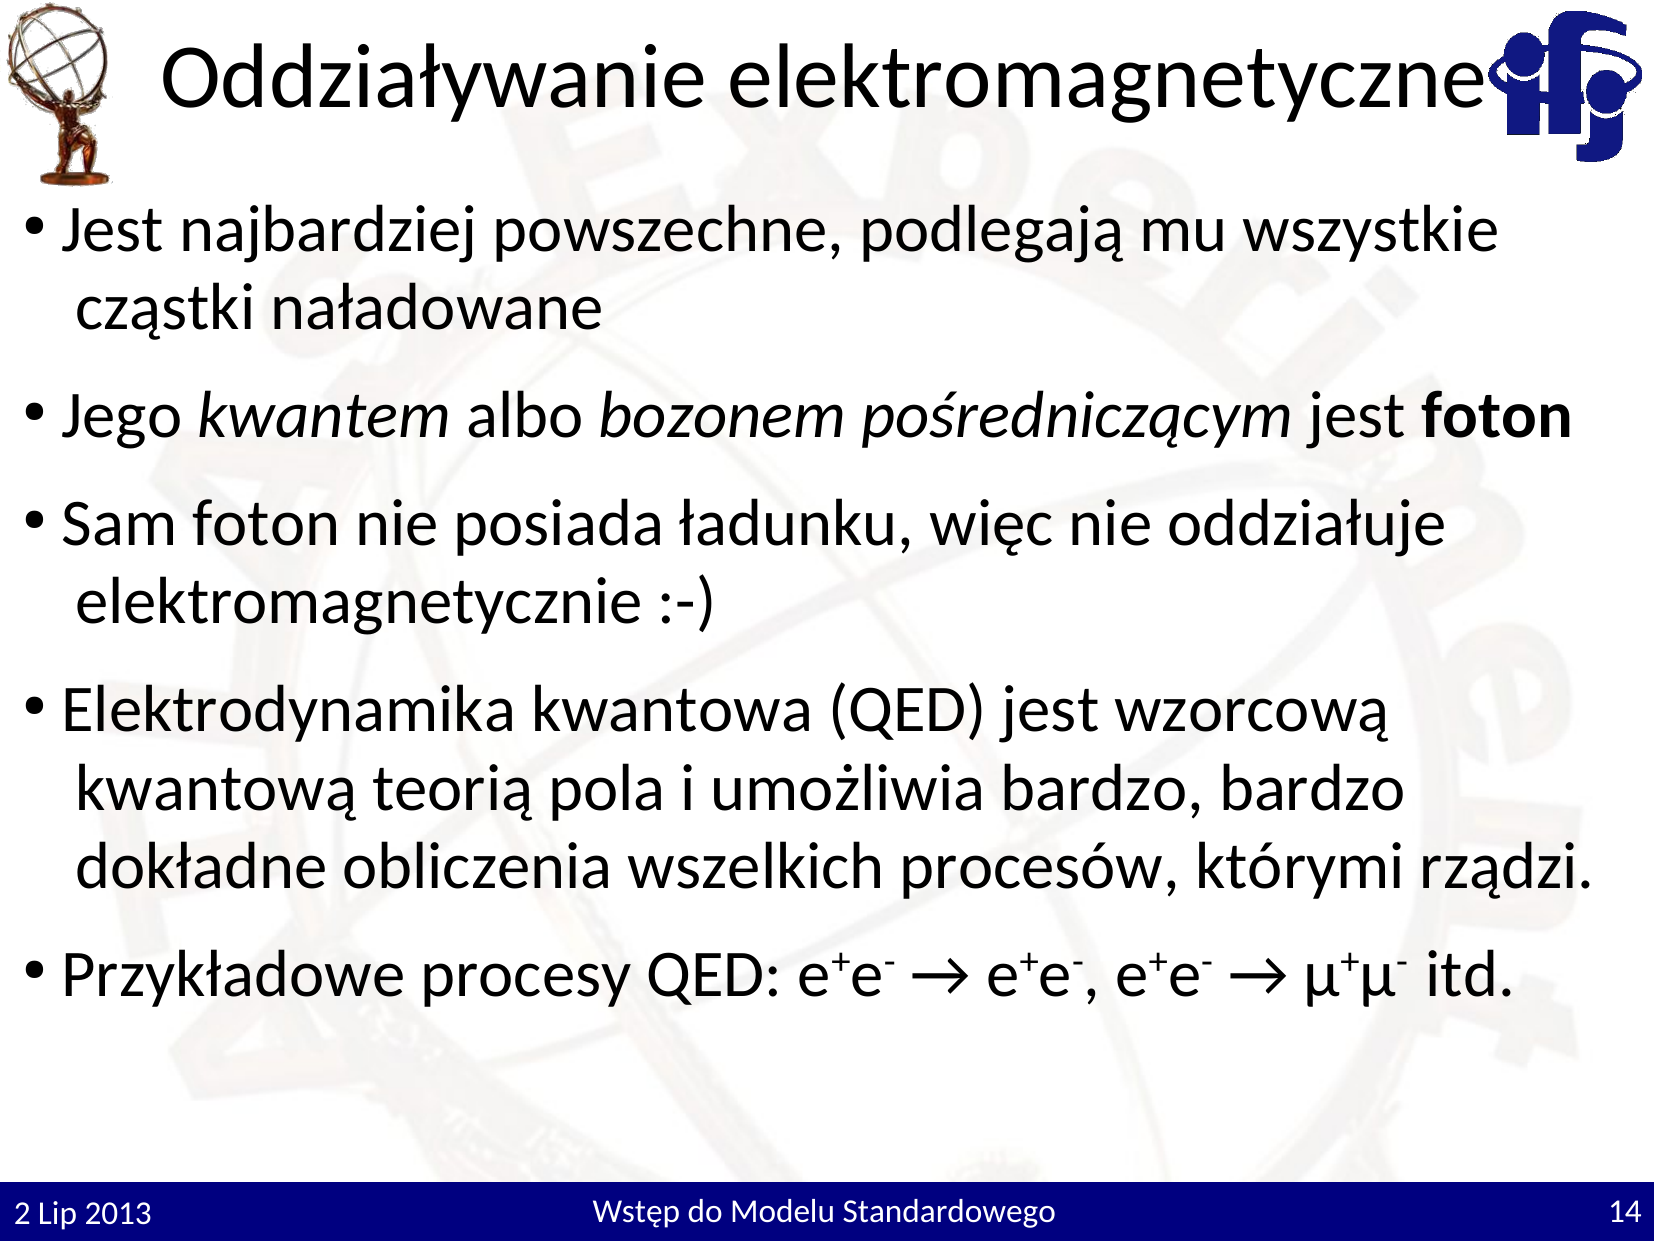

# Oddziaływanie elektromagnetyczne
 Jest najbardziej powszechne, podlegają mu wszystkie cząstki naładowane
 Jego kwantem albo bozonem pośredniczącym jest foton
 Sam foton nie posiada ładunku, więc nie oddziałuje elektromagnetycznie :-)
 Elektrodynamika kwantowa (QED) jest wzorcową kwantową teorią pola i umożliwia bardzo, bardzo dokładne obliczenia wszelkich procesów, którymi rządzi.
 Przykładowe procesy QED: e+e- → e+e-, e+e- → μ+μ- itd.
Wstęp do Modelu Standardowego
14
2 Lip 2013